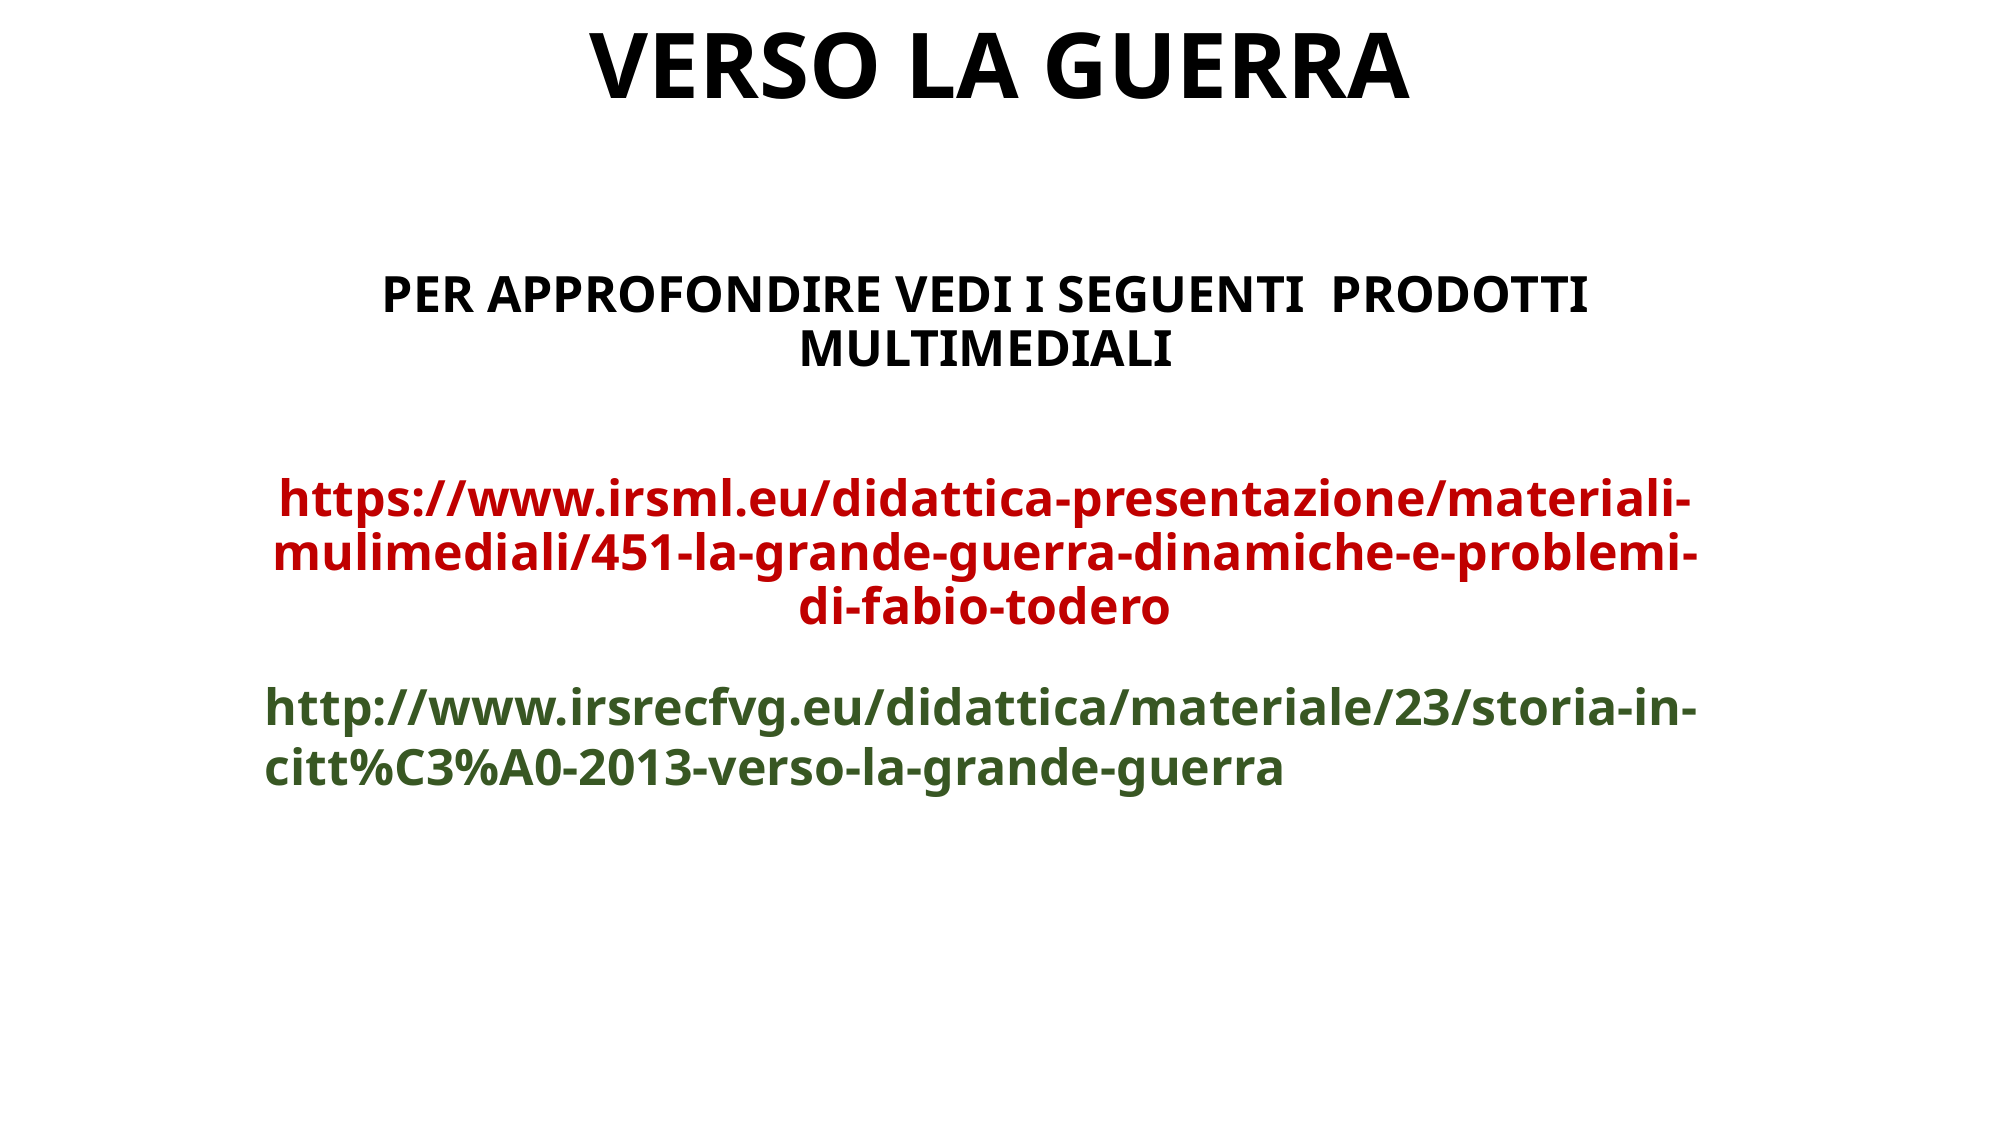

# VERSO LA GUERRA
PER APPROFONDIRE VEDI I SEGUENTI PRODOTTI MULTIMEDIALI
https://www.irsml.eu/didattica-presentazione/materiali-mulimediali/451-la-grande-guerra-dinamiche-e-problemi-di-fabio-todero
http://www.irsrecfvg.eu/didattica/materiale/23/storia-in-citt%C3%A0-2013-verso-la-grande-guerra